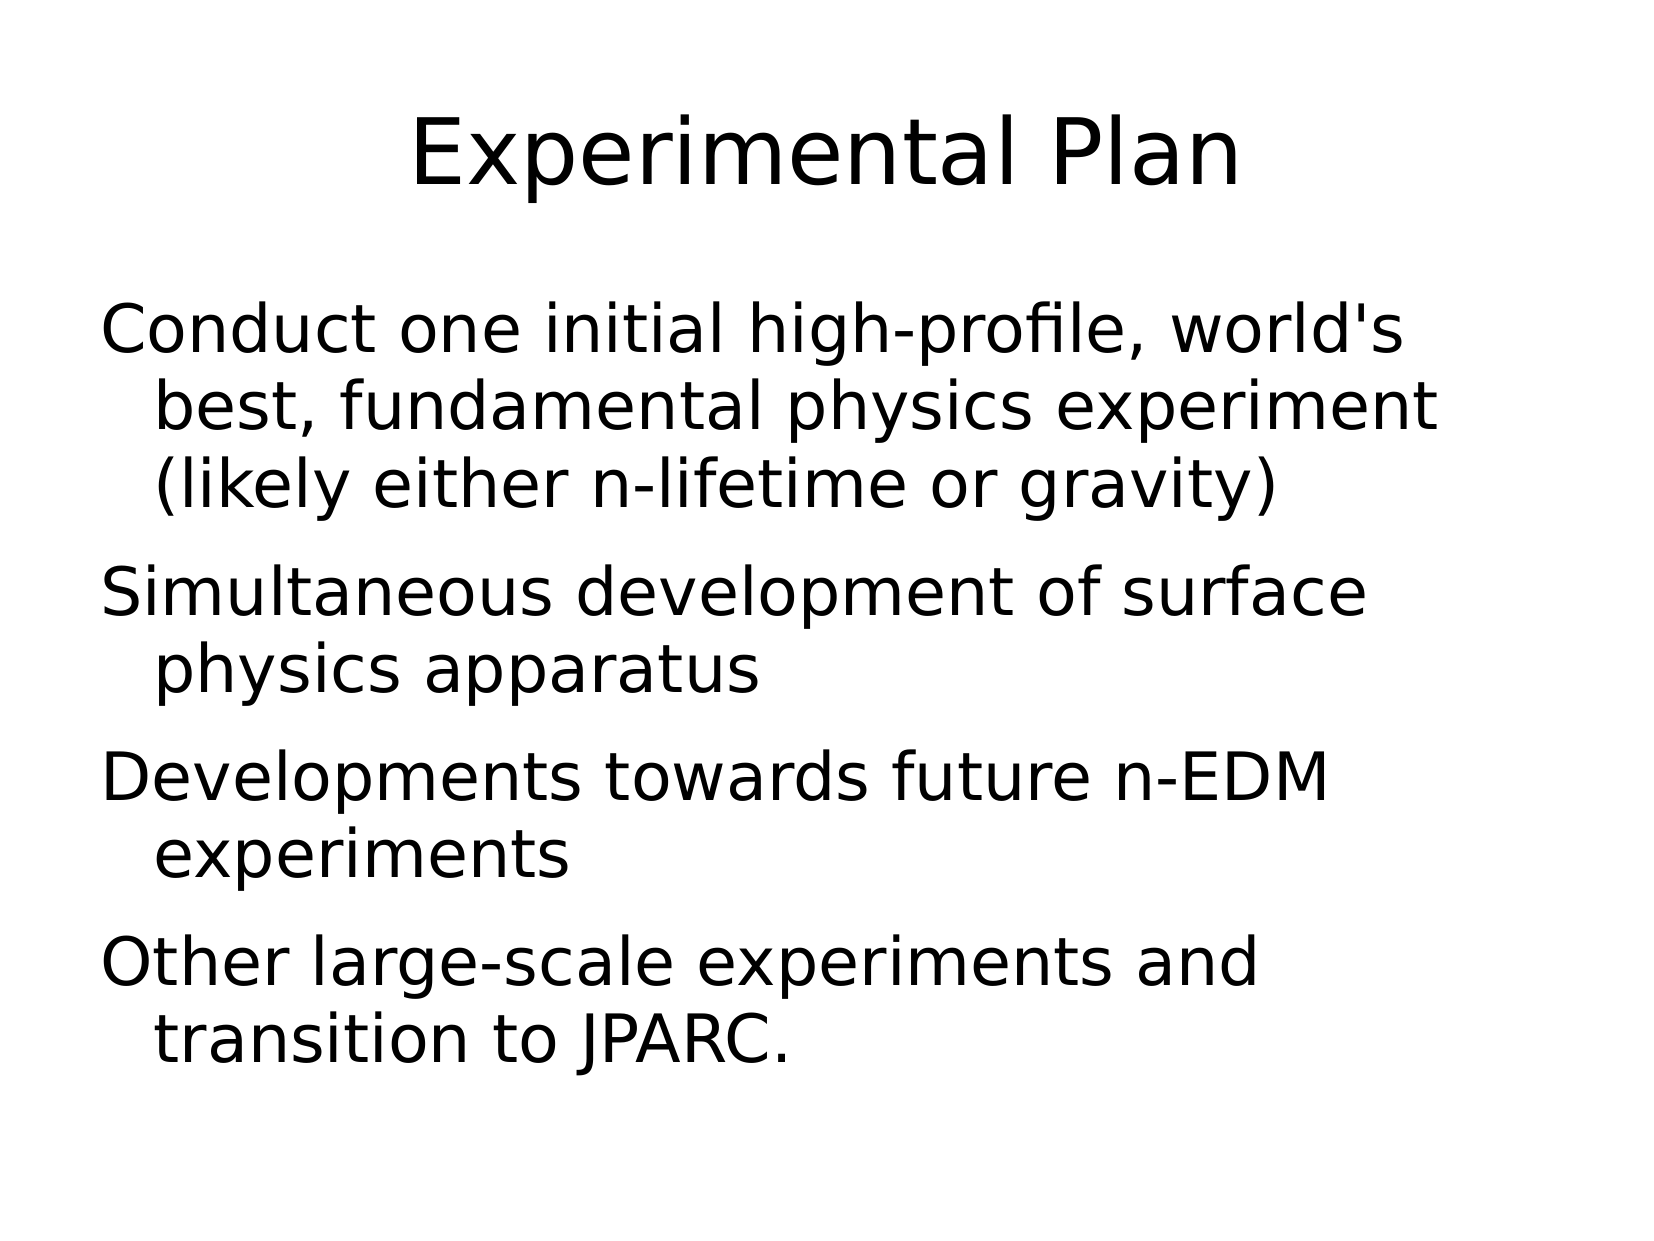

# Experimental Plan
Conduct one initial high-profile, world's best, fundamental physics experiment (likely either n-lifetime or gravity)
Simultaneous development of surface physics apparatus
Developments towards future n-EDM experiments
Other large-scale experiments and transition to JPARC.